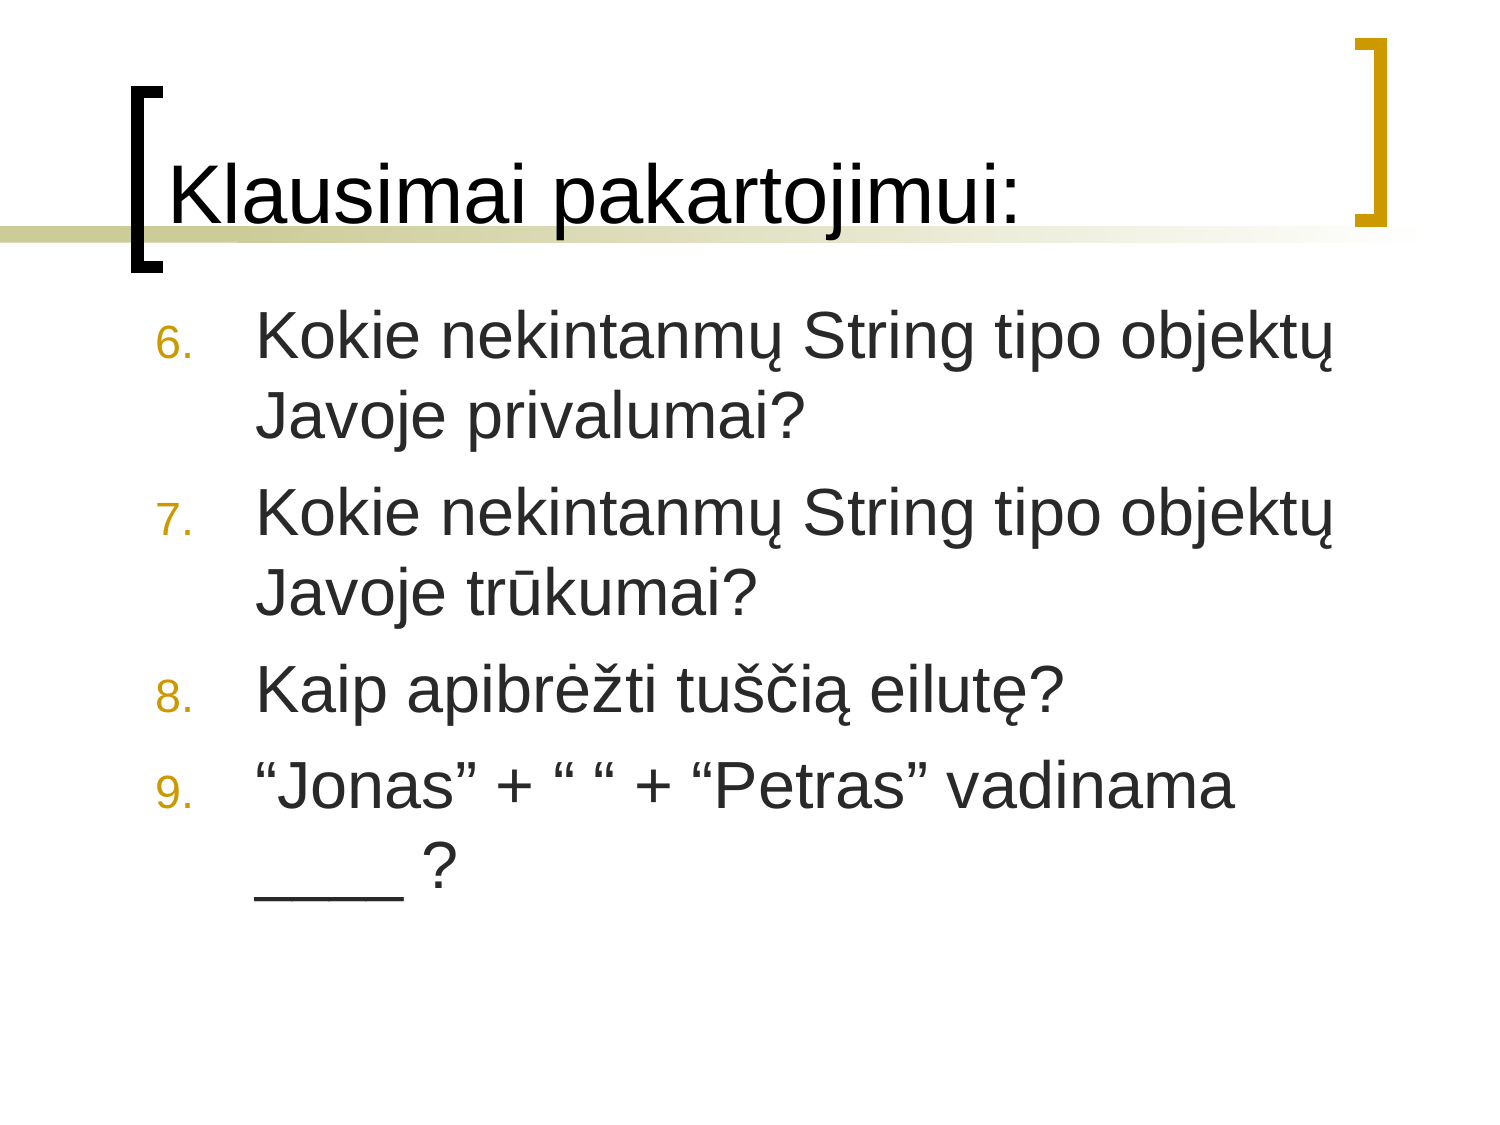

# Klausimai pakartojimui:
Kokie nekintanmų String tipo objektų Javoje privalumai?
Kokie nekintanmų String tipo objektų Javoje trūkumai?
Kaip apibrėžti tuščią eilutę?
“Jonas” + “ “ + “Petras” vadinama ____ ?